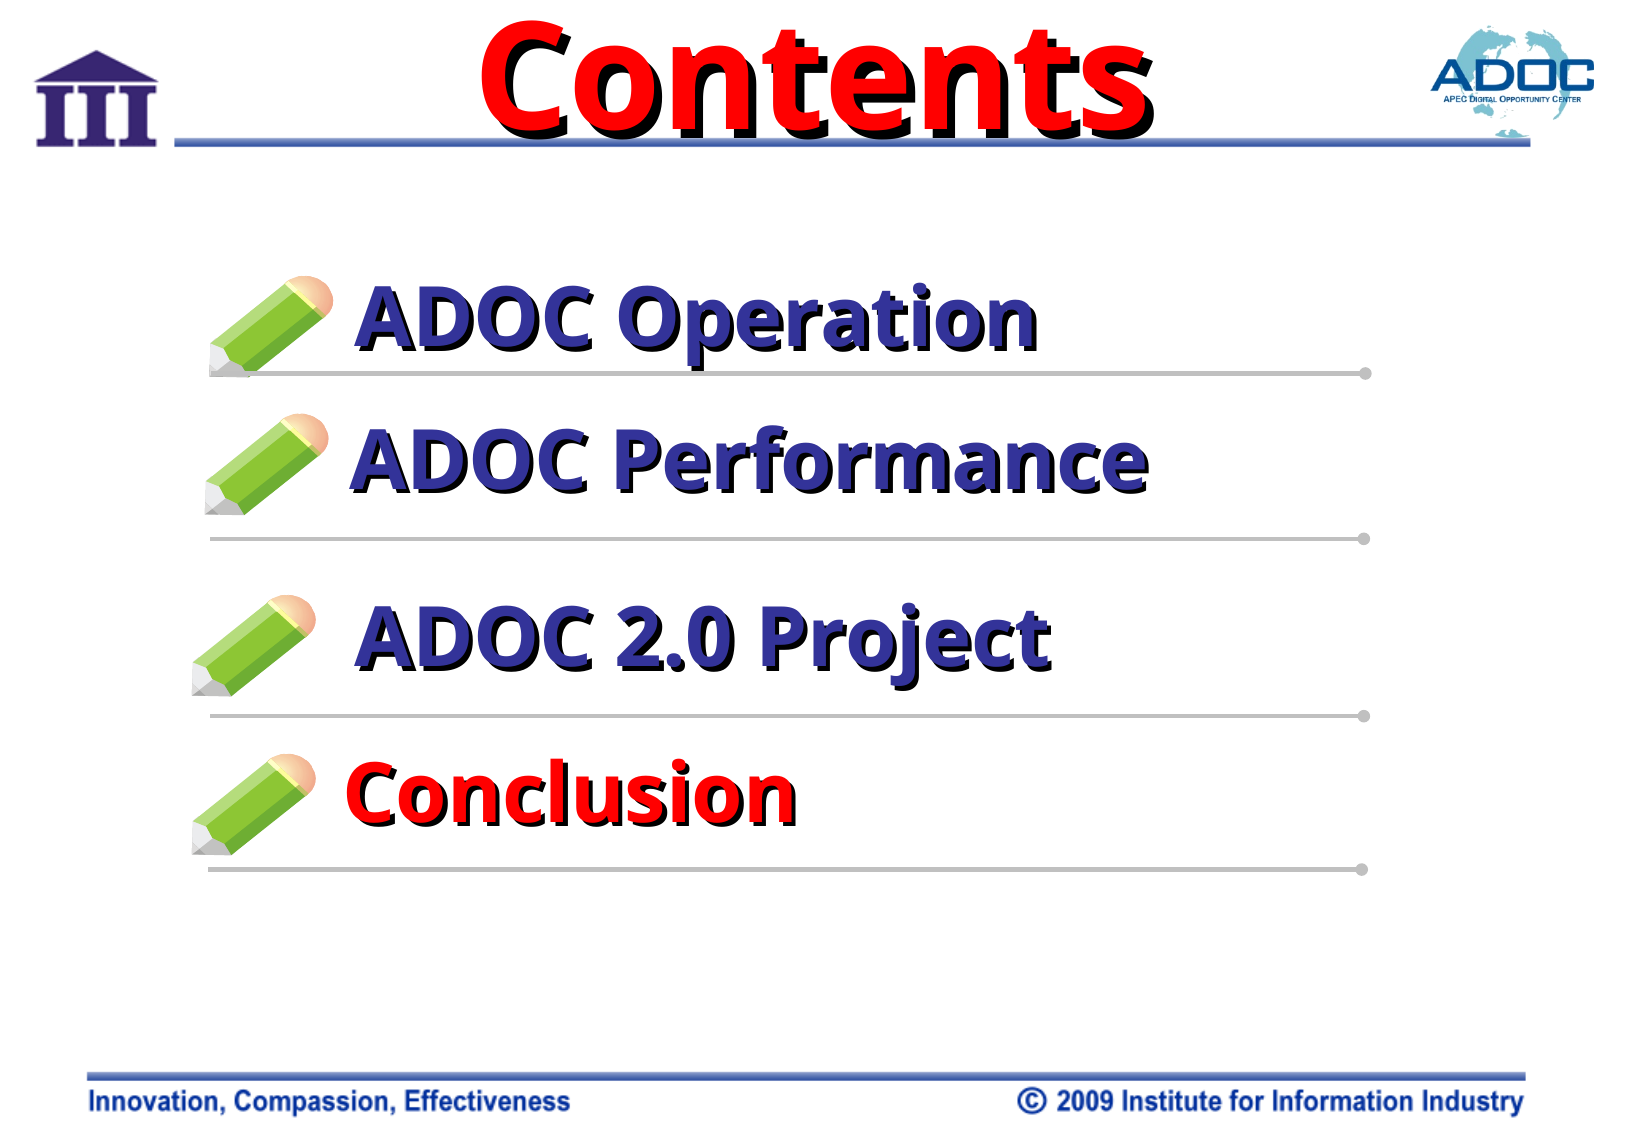

# Contents
ADOC Operation
ADOC Performance
ADOC 2.0 Project
Conclusion